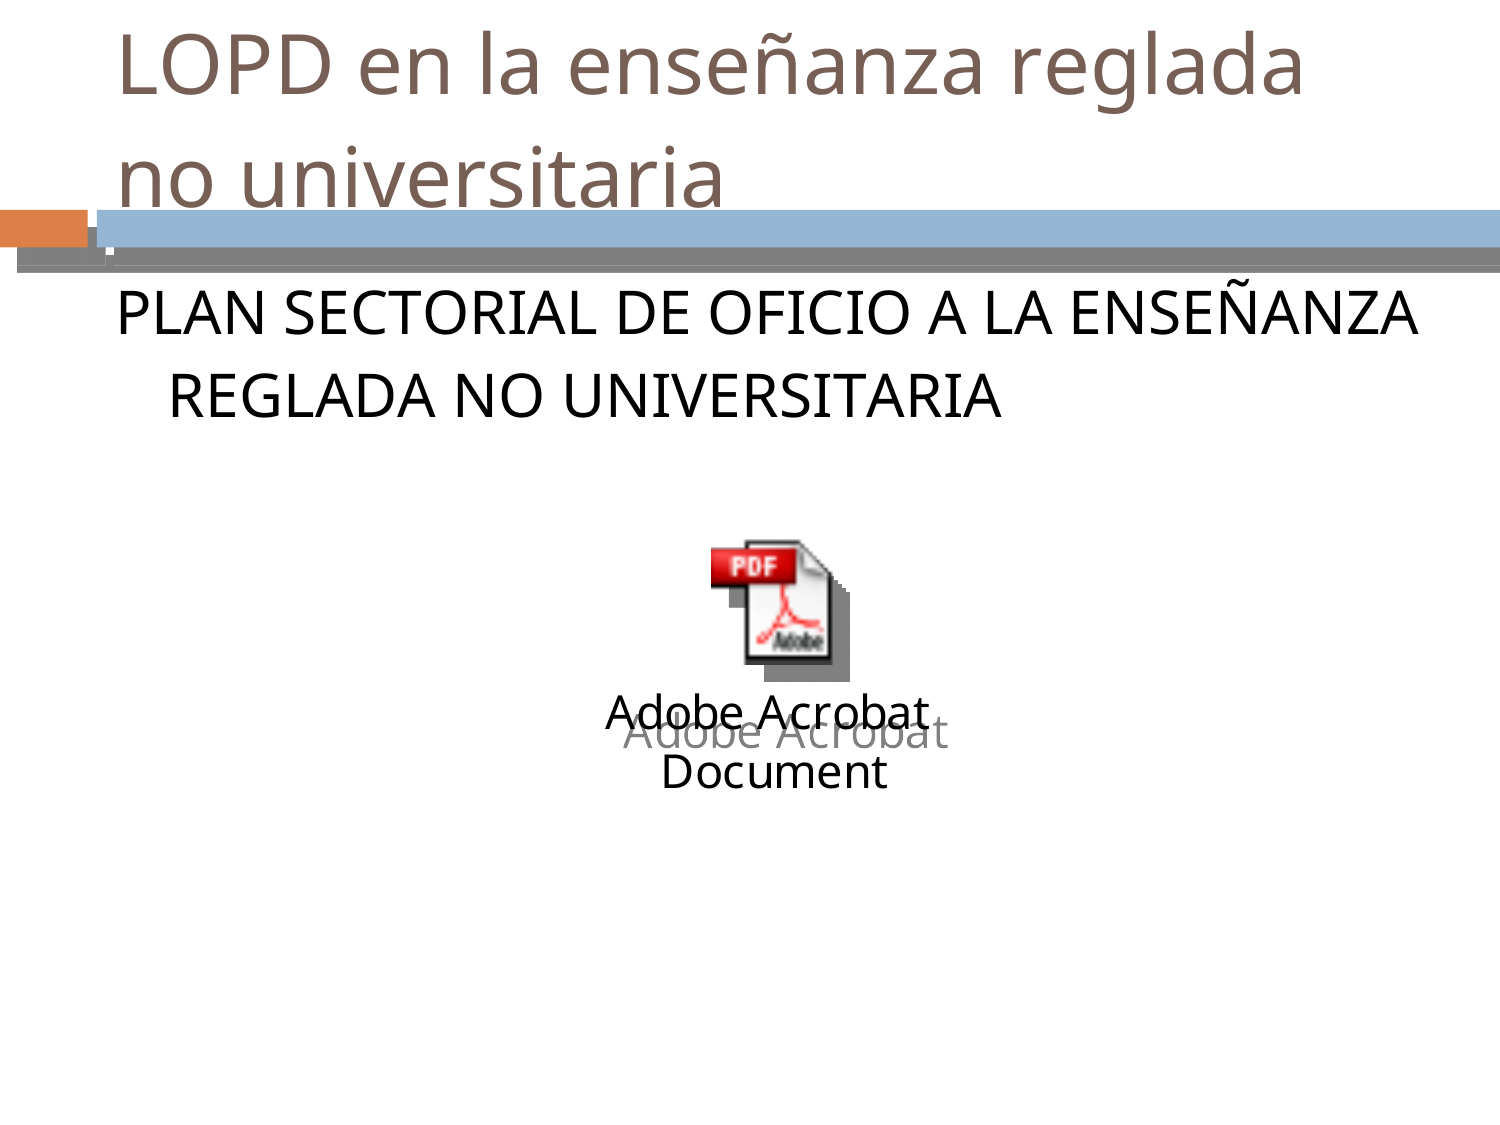

# LOPD en la enseñanza reglada no universitaria
PLAN SECTORIAL DE OFICIO A LA ENSEÑANZA REGLADA NO UNIVERSITARIA